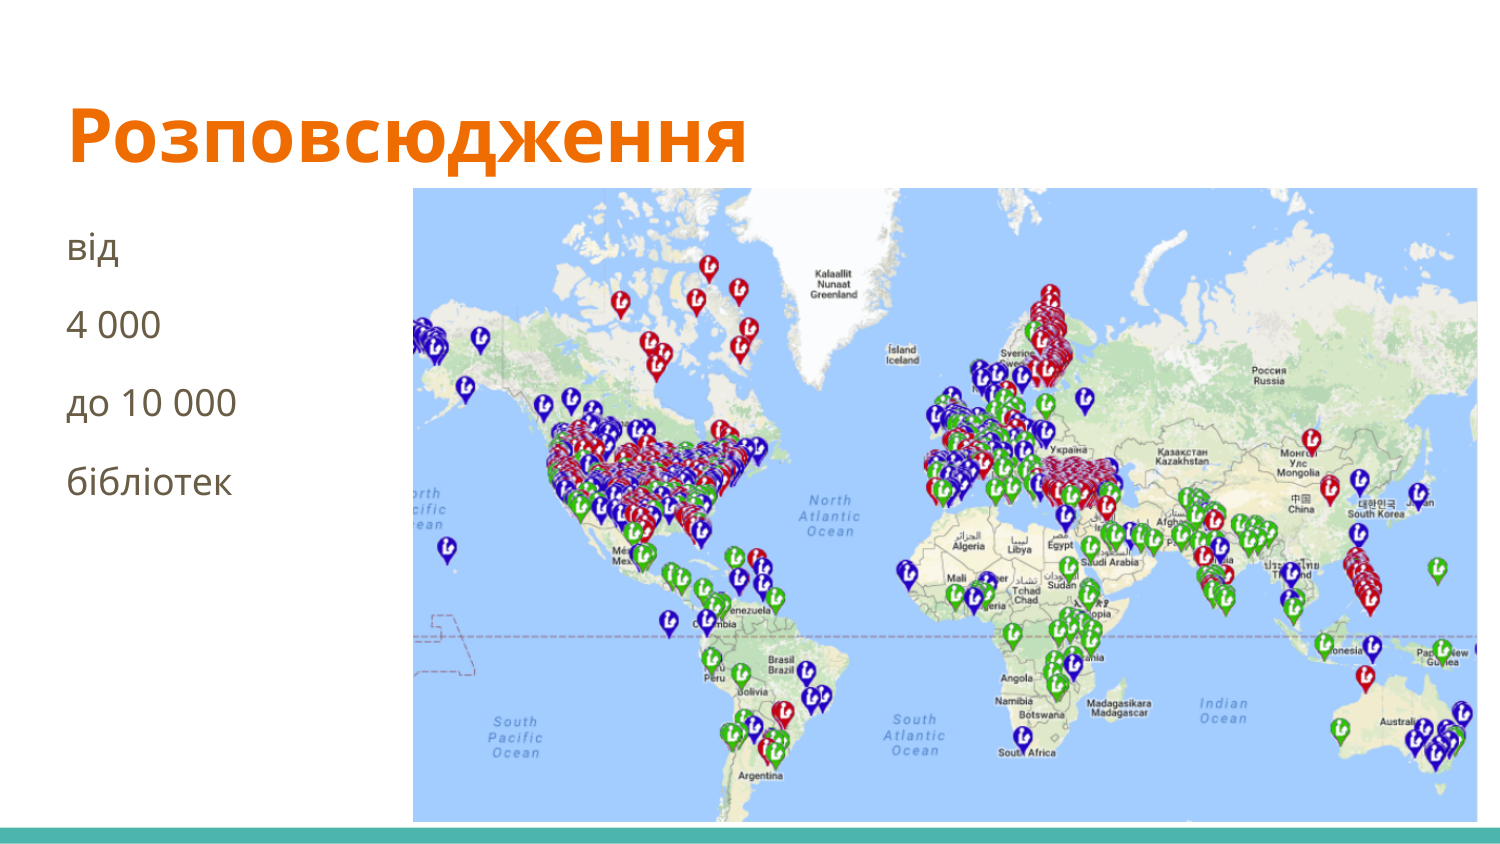

# Розповсюдження
від
4 000
до 10 000
бібліотек